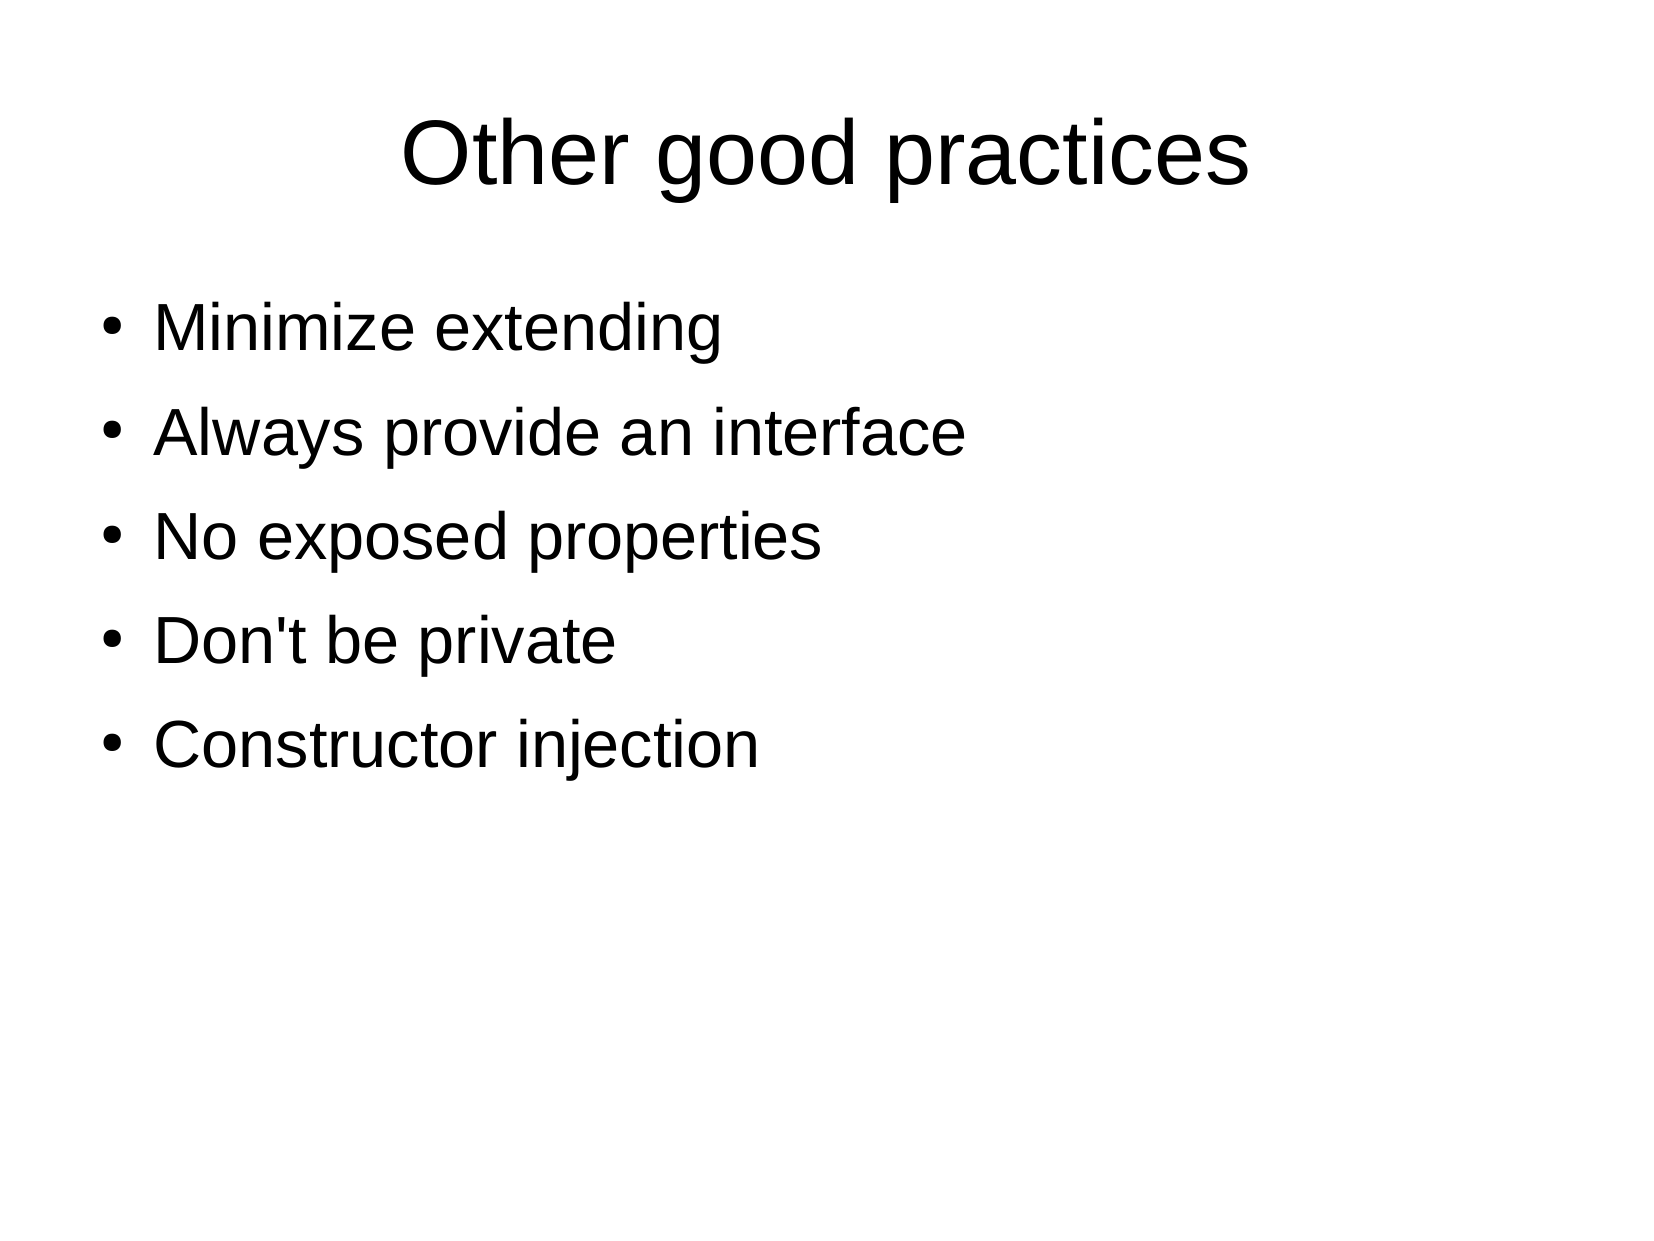

# Other good practices
Minimize extending
Always provide an interface
No exposed properties
Don't be private
Constructor injection